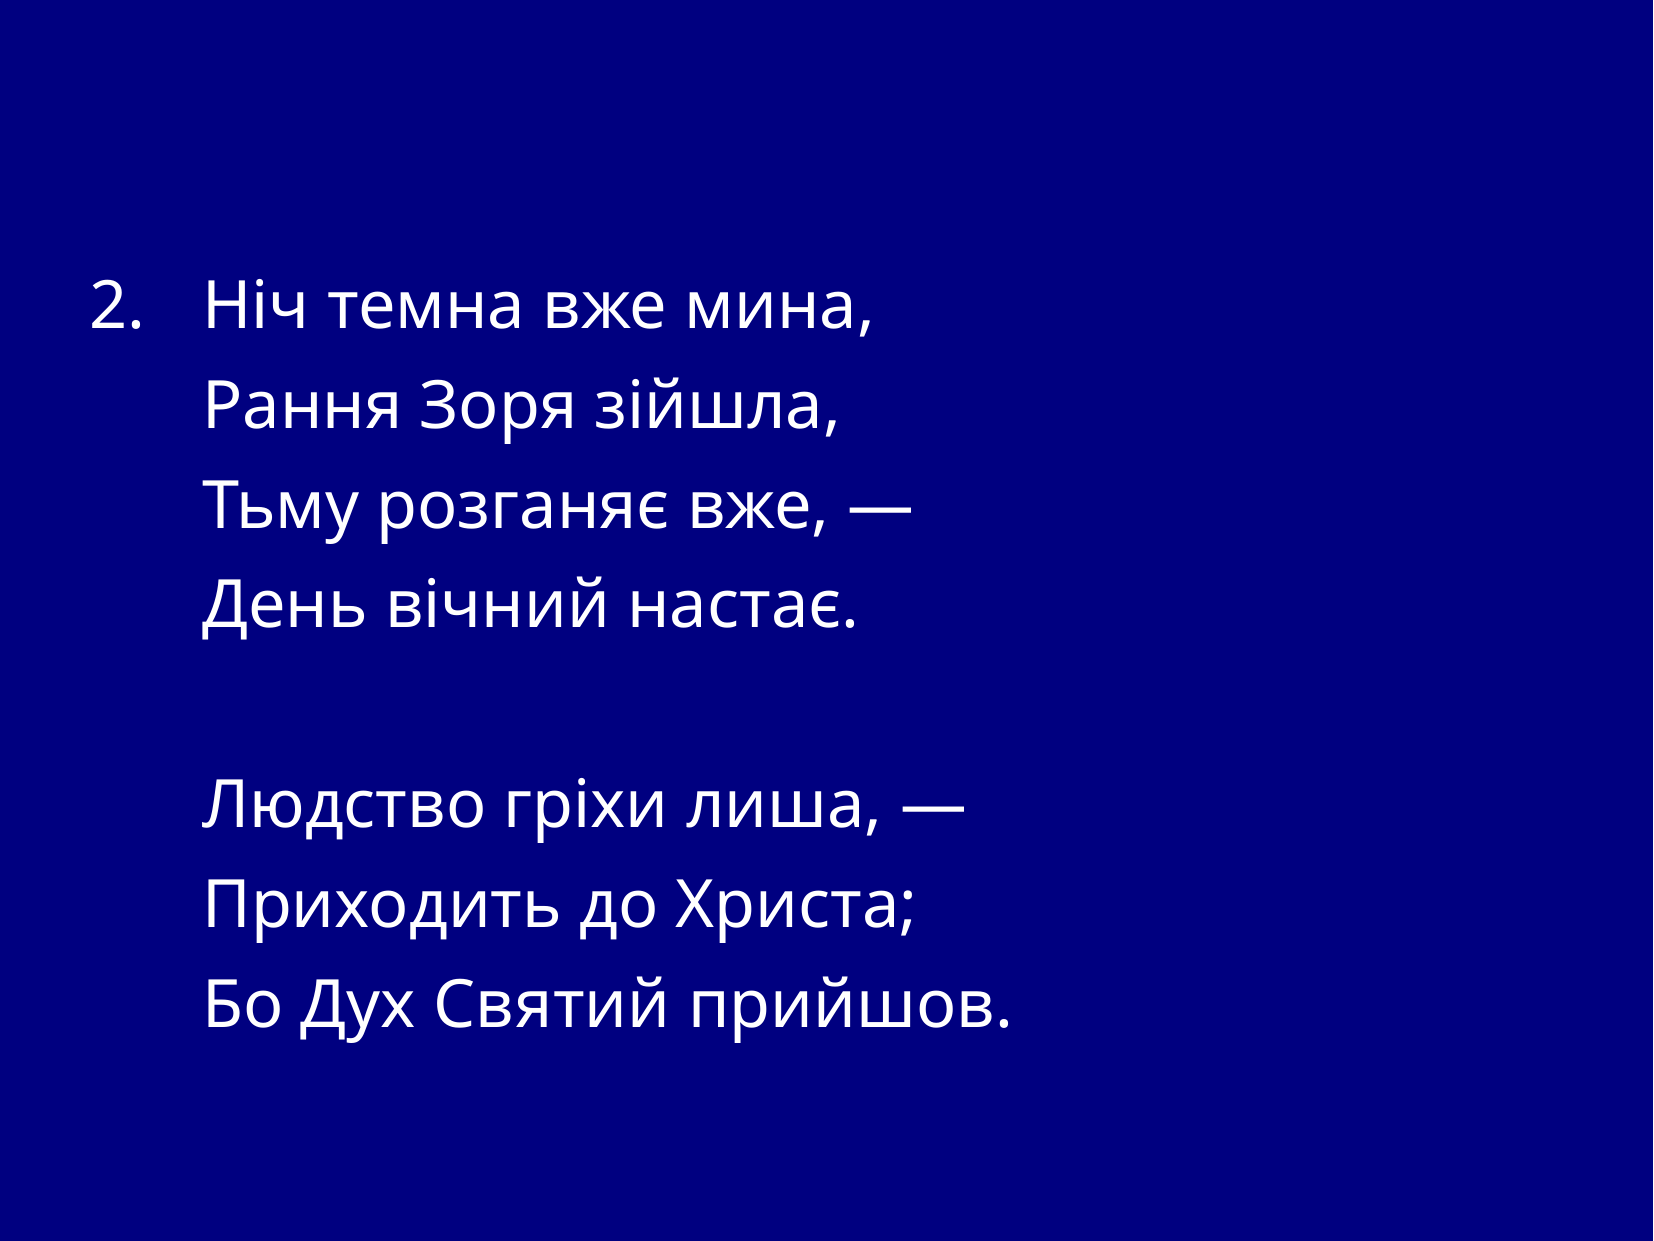

2.	Ніч темна вже мина,
	Рання Зоря зійшла,
	Тьму розганяє вже, ―
	День вічний настає.
	Людство гріхи лиша, ―
	Приходить до Христа;
	Бо Дух Святий прийшов.